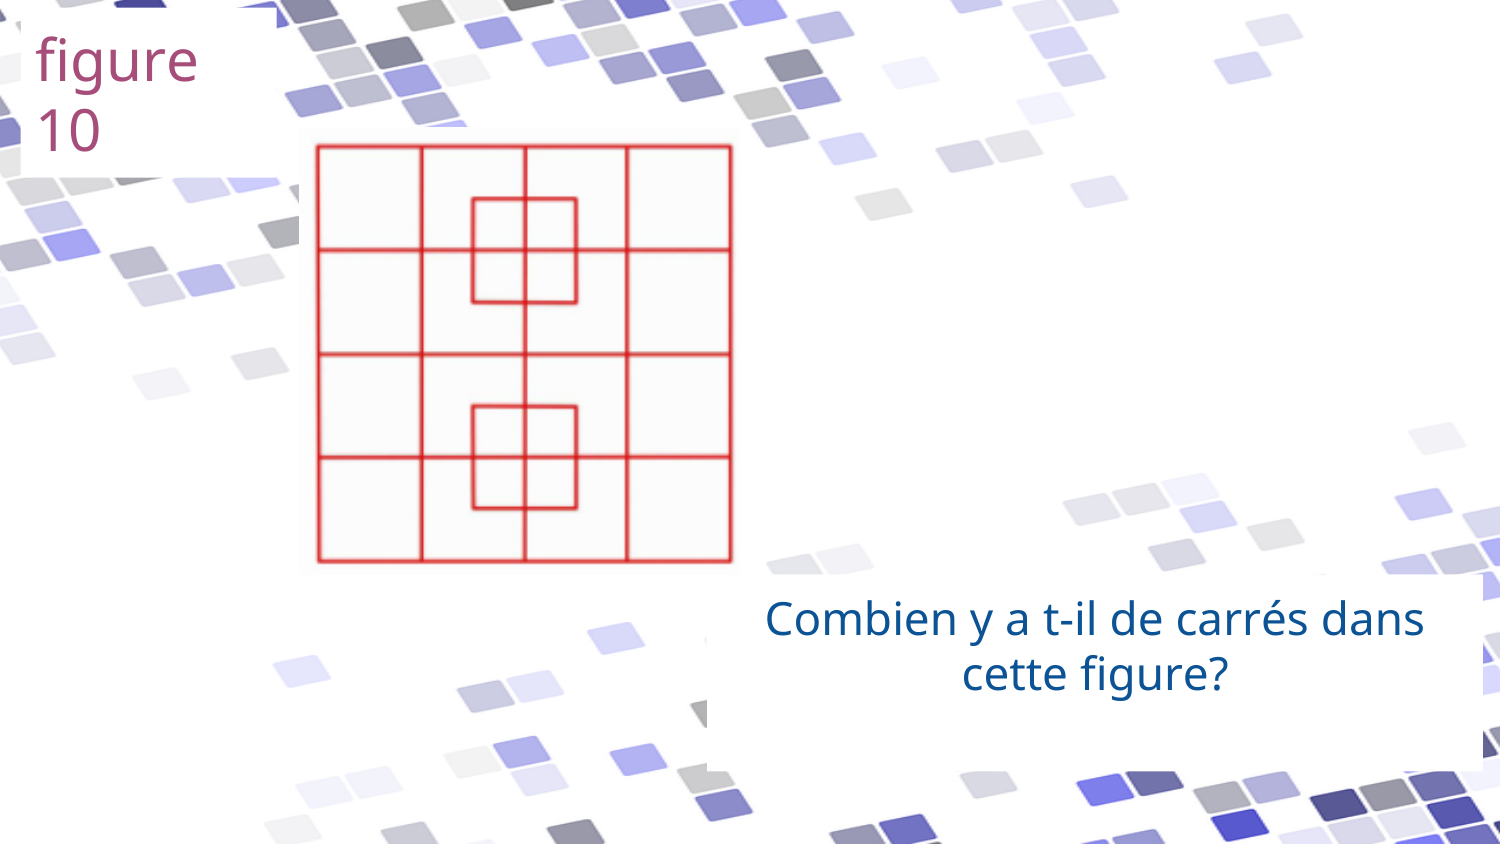

figure 10
Combien y a t-il de carrés dans cette figure?